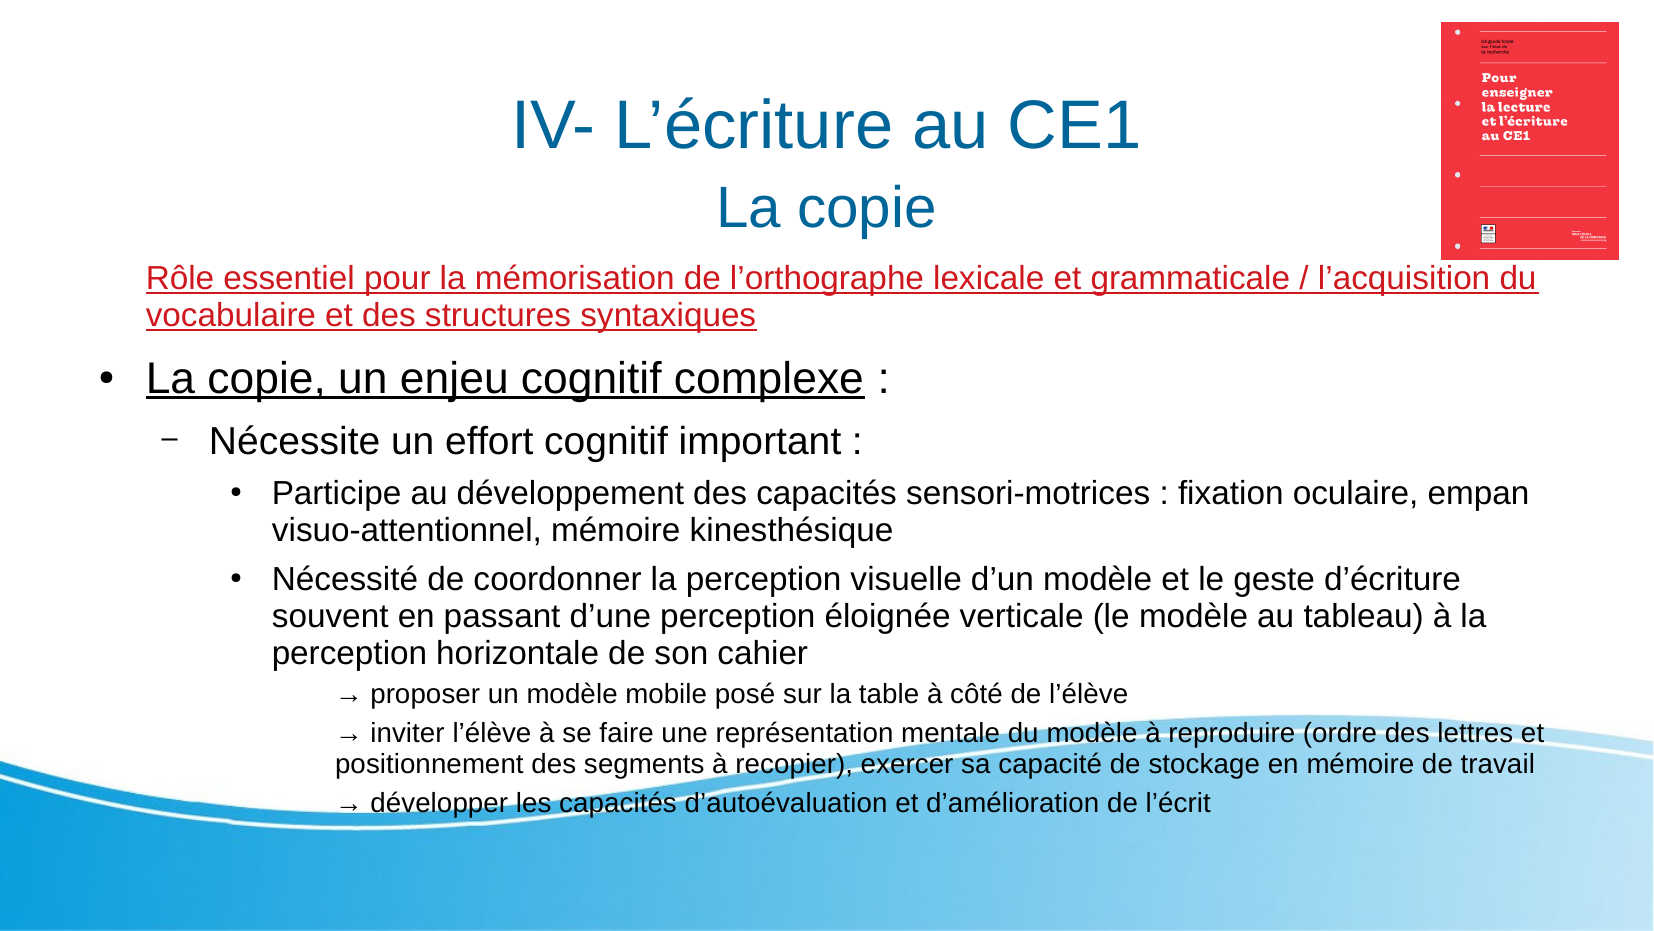

# IV- L’écriture au CE1
La copie
Rôle essentiel pour la mémorisation de l’orthographe lexicale et grammaticale / l’acquisition du vocabulaire et des structures syntaxiques
La copie, un enjeu cognitif complexe :
Nécessite un effort cognitif important :
Participe au développement des capacités sensori-motrices : fixation oculaire, empan visuo-attentionnel, mémoire kinesthésique
Nécessité de coordonner la perception visuelle d’un modèle et le geste d’écriture souvent en passant d’une perception éloignée verticale (le modèle au tableau) à la perception horizontale de son cahier
→ proposer un modèle mobile posé sur la table à côté de l’élève
→ inviter l’élève à se faire une représentation mentale du modèle à reproduire (ordre des lettres et positionnement des segments à recopier), exercer sa capacité de stockage en mémoire de travail
→ développer les capacités d’autoévaluation et d’amélioration de l’écrit